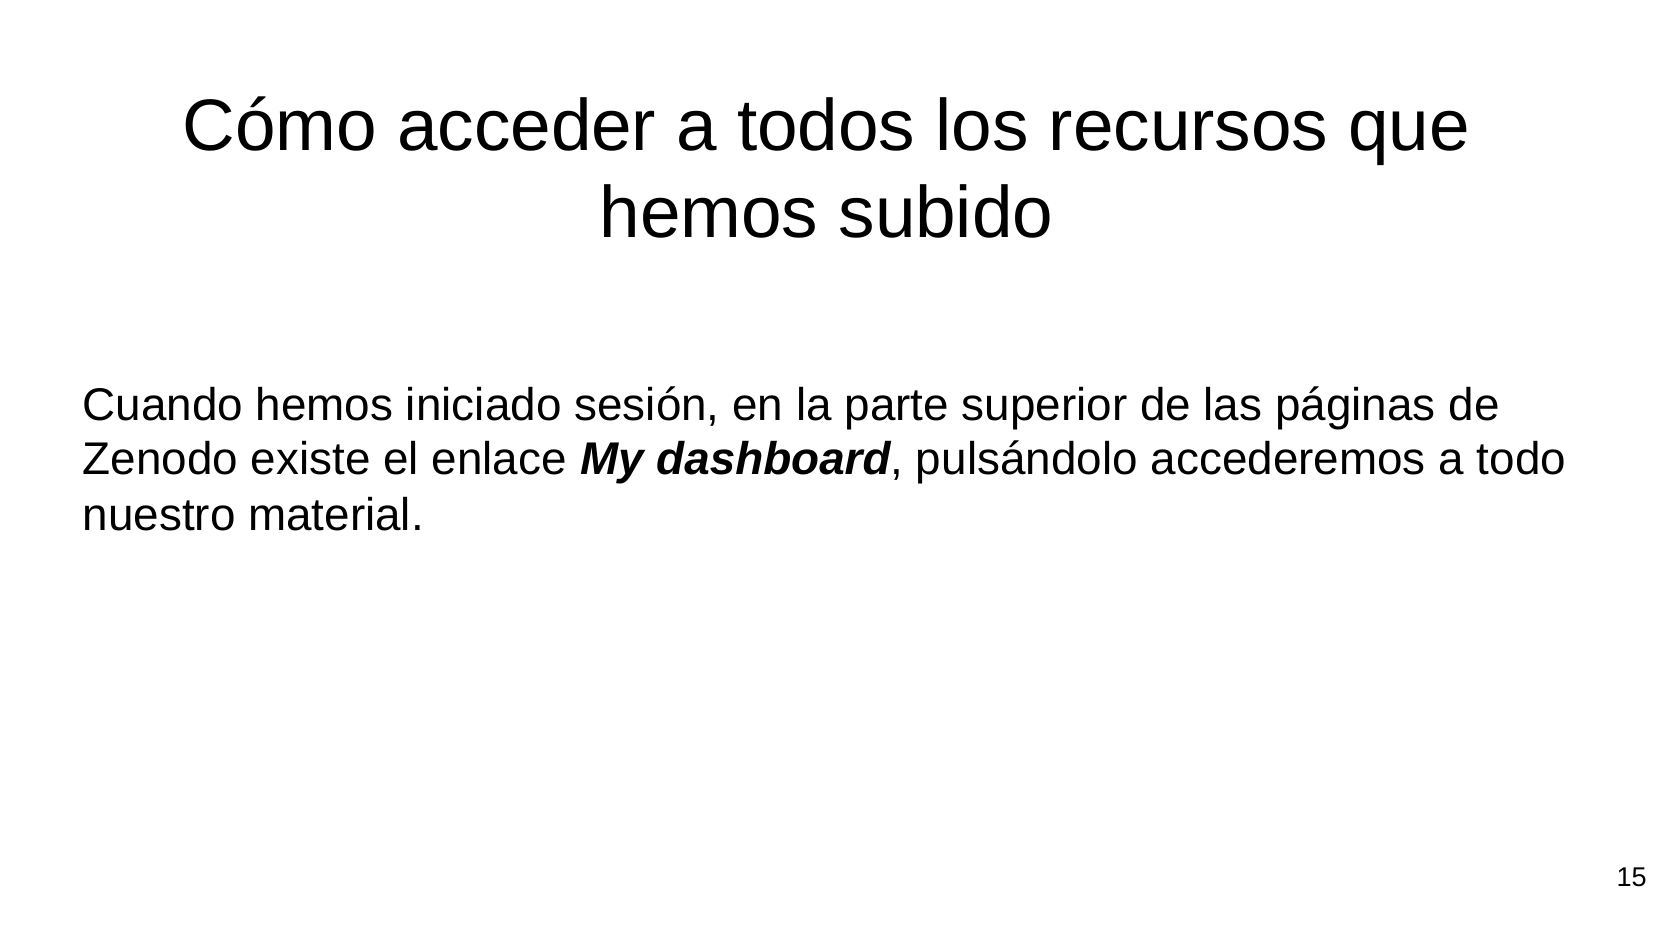

Cómo acceder a todos los recursos que hemos subido
# Cuando hemos iniciado sesión, en la parte superior de las páginas de Zenodo existe el enlace My dashboard, pulsándolo accederemos a todo nuestro material.